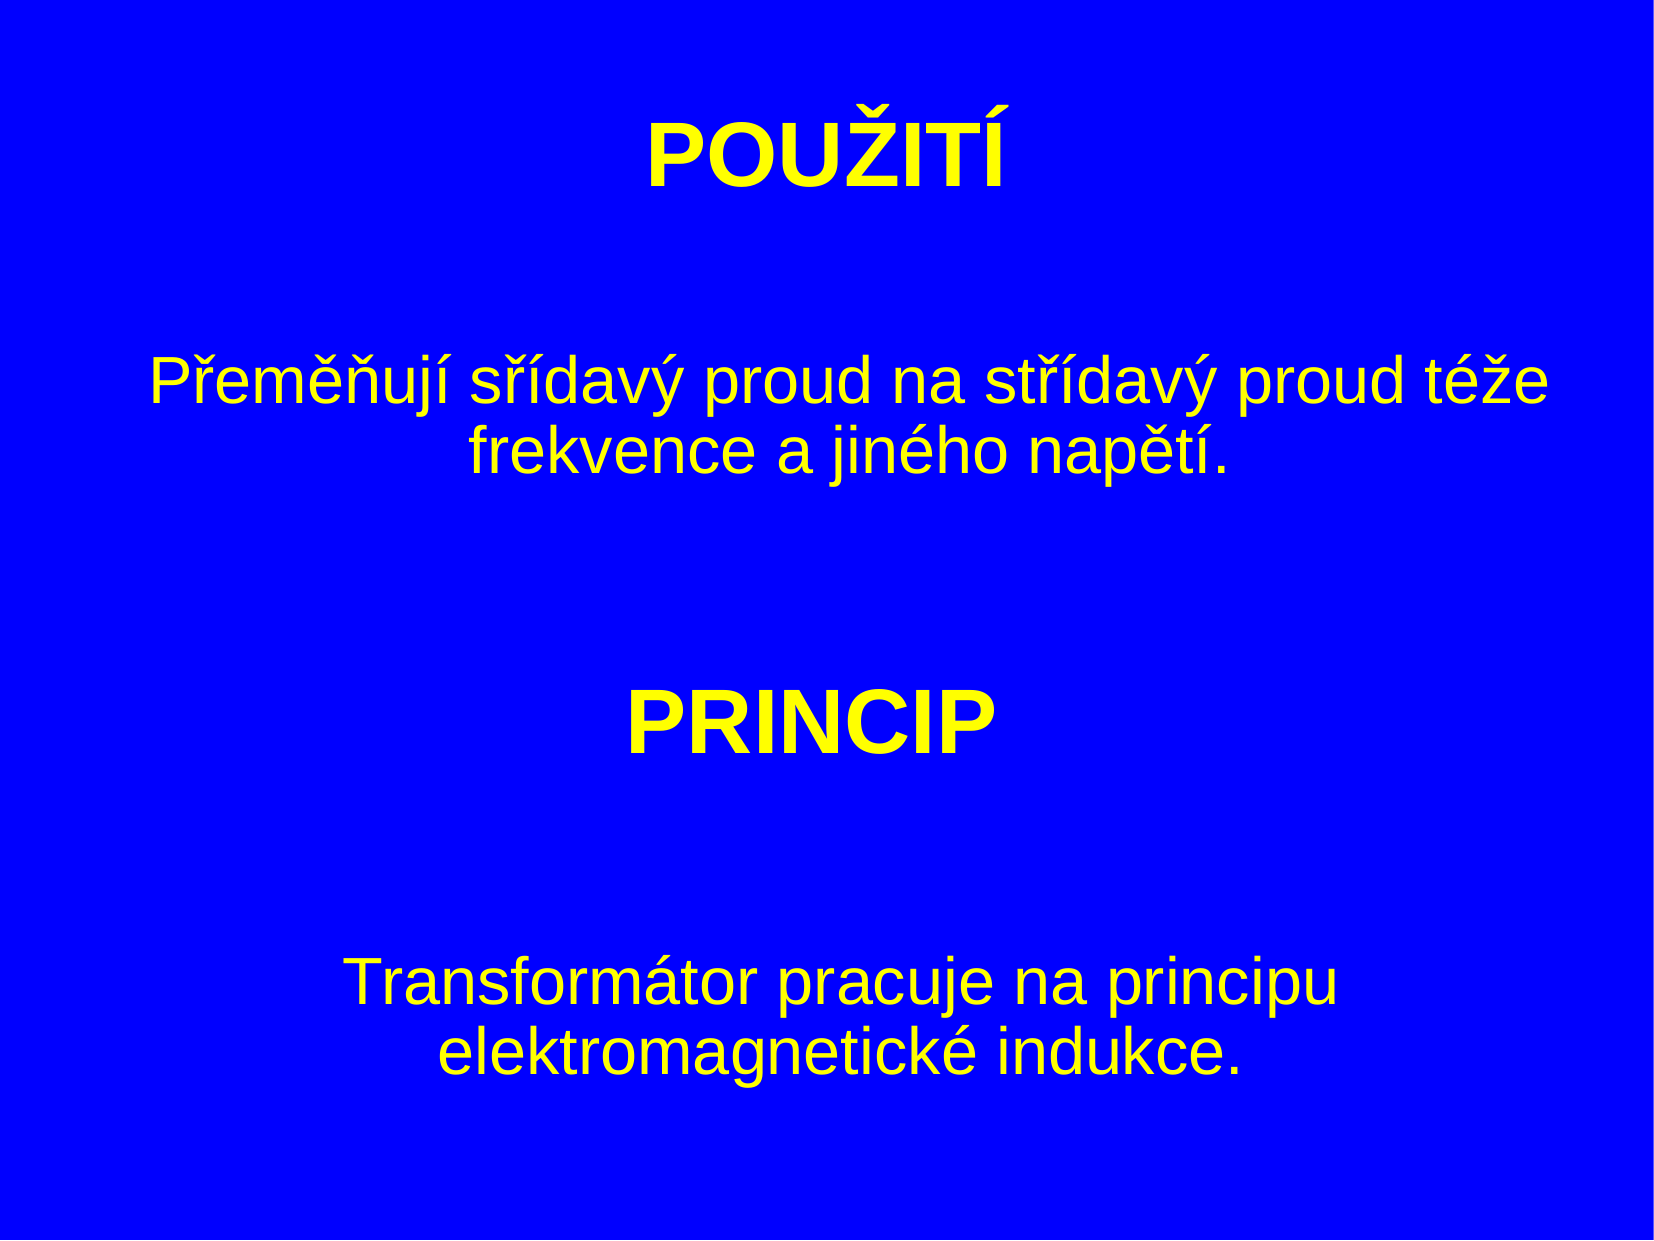

# POUŽITÍ
Přeměňují sřídavý proud na střídavý proud téže frekvence a jiného napětí.
PRINCIP
Transformátor pracuje na principu elektromagnetické indukce.